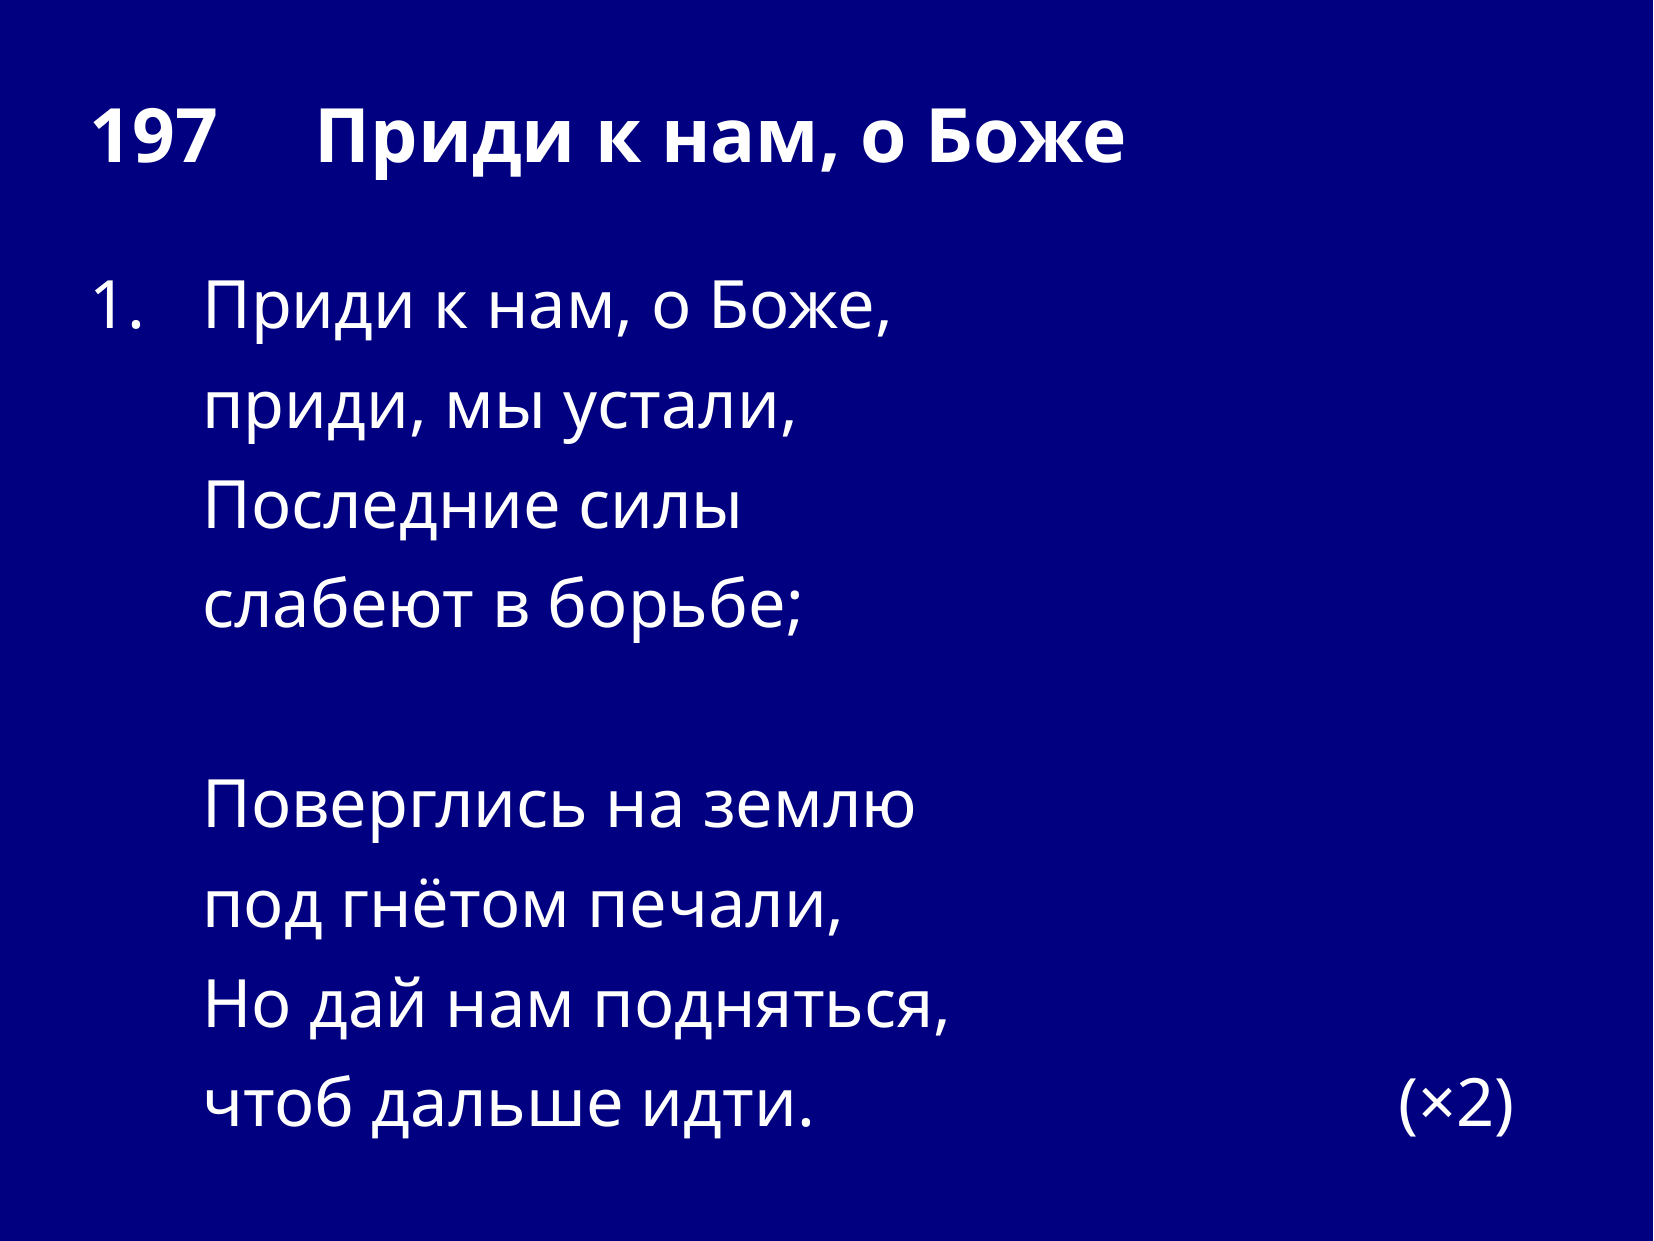

197	Приди к нам, о Боже
1.	Приди к нам, о Боже,
	приди, мы устали,
	Последние силы
	слабеют в борьбе;
	Поверглись на землю
	под гнётом печали,
	Но дай нам подняться,
	чтоб дальше идти.	(×2)